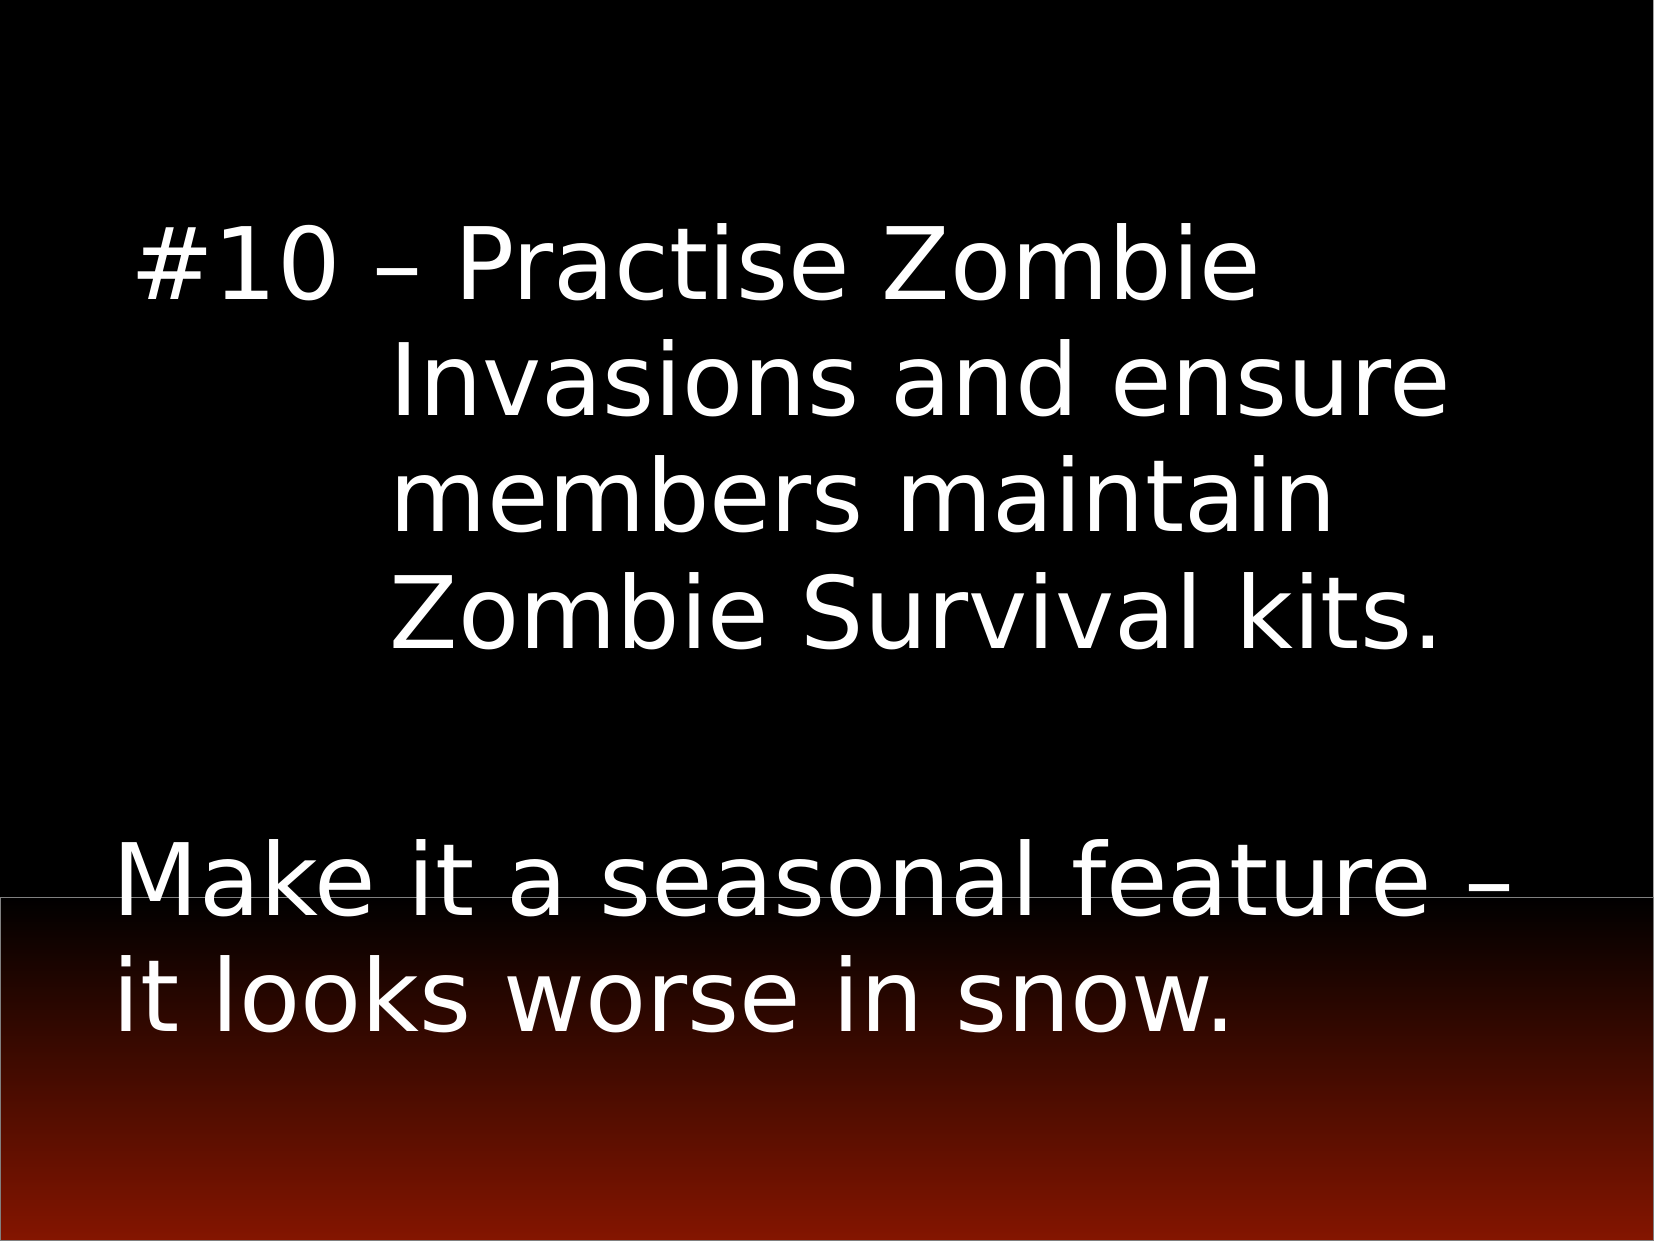

#10 – Practise Zombie Invasions and ensure members maintain Zombie Survival kits.
Make it a seasonal feature – it looks worse in snow.